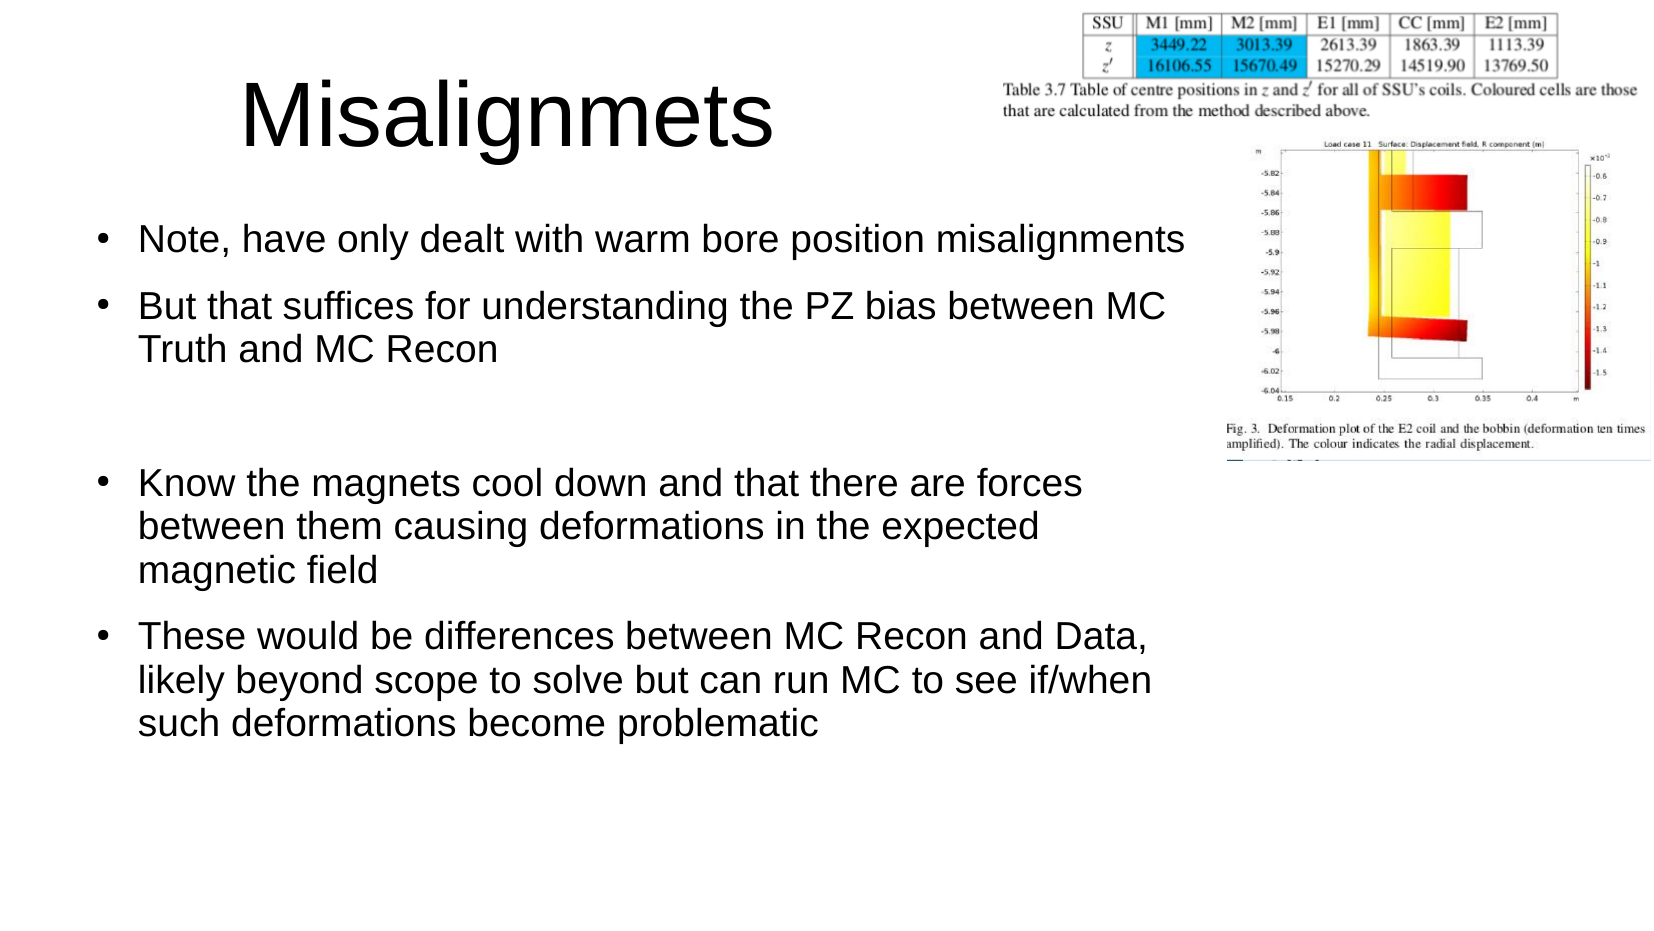

# Misalignmets
Note, have only dealt with warm bore position misalignments
But that suffices for understanding the PZ bias between MC Truth and MC Recon
Know the magnets cool down and that there are forces between them causing deformations in the expected magnetic field
These would be differences between MC Recon and Data, likely beyond scope to solve but can run MC to see if/when such deformations become problematic